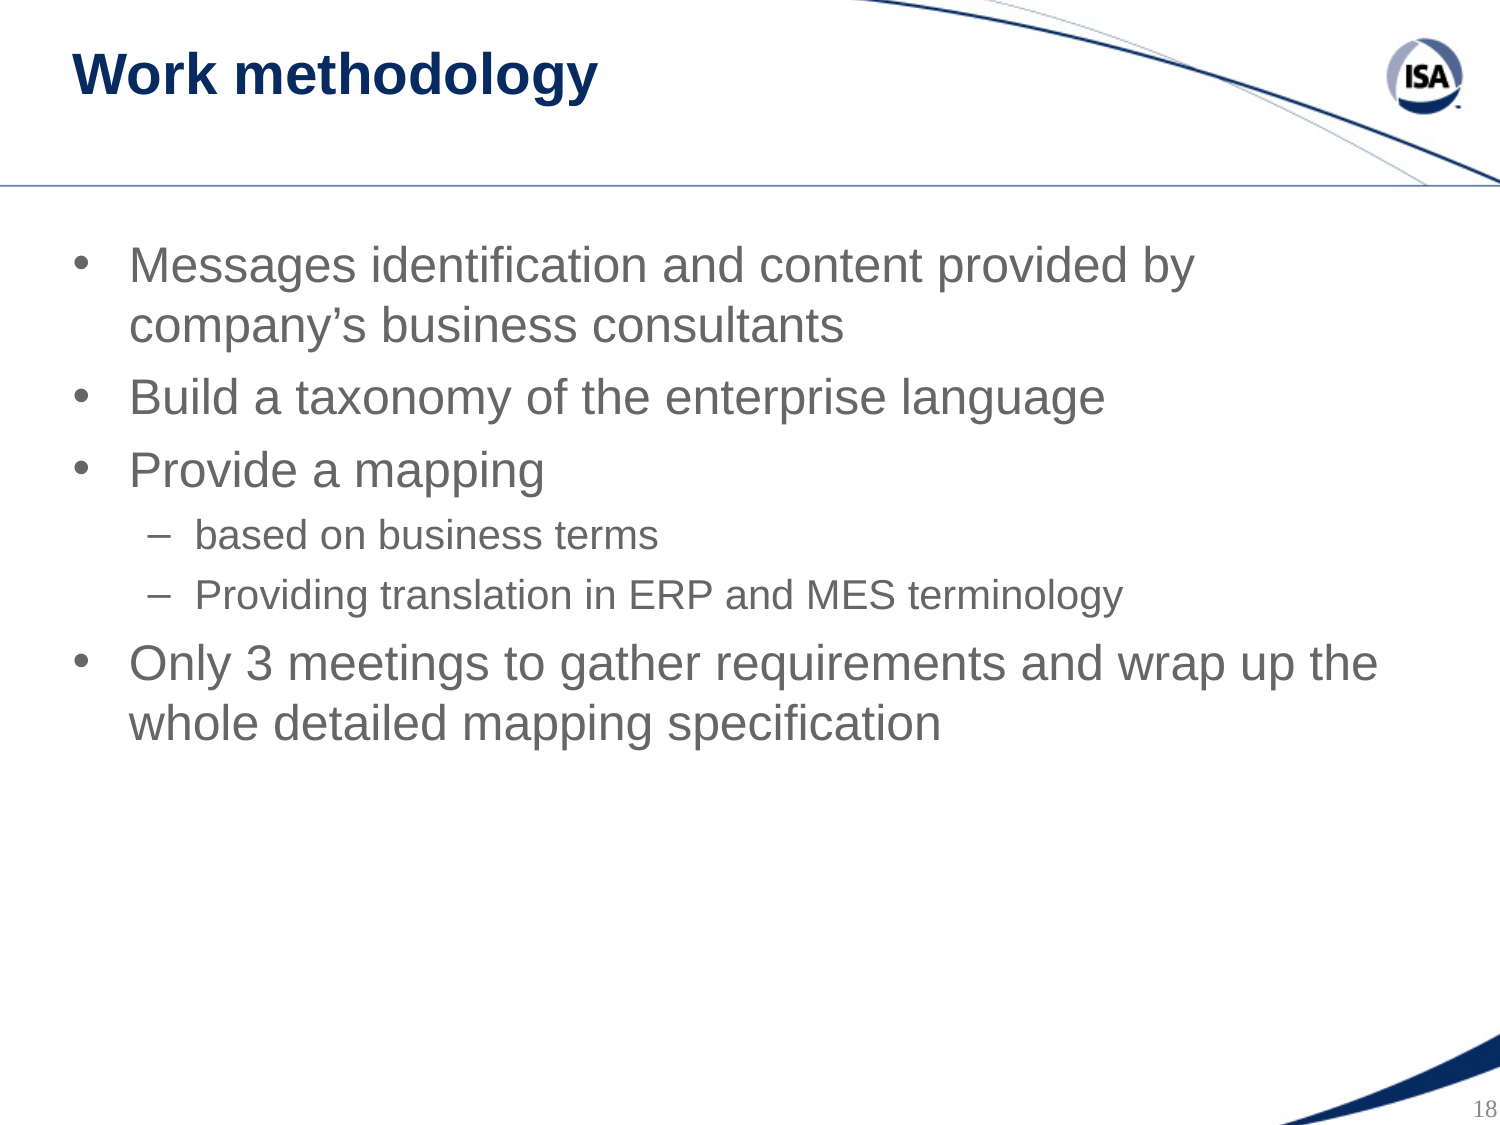

# Work methodology
Messages identification and content provided by company’s business consultants
Build a taxonomy of the enterprise language
Provide a mapping
based on business terms
Providing translation in ERP and MES terminology
Only 3 meetings to gather requirements and wrap up the whole detailed mapping specification